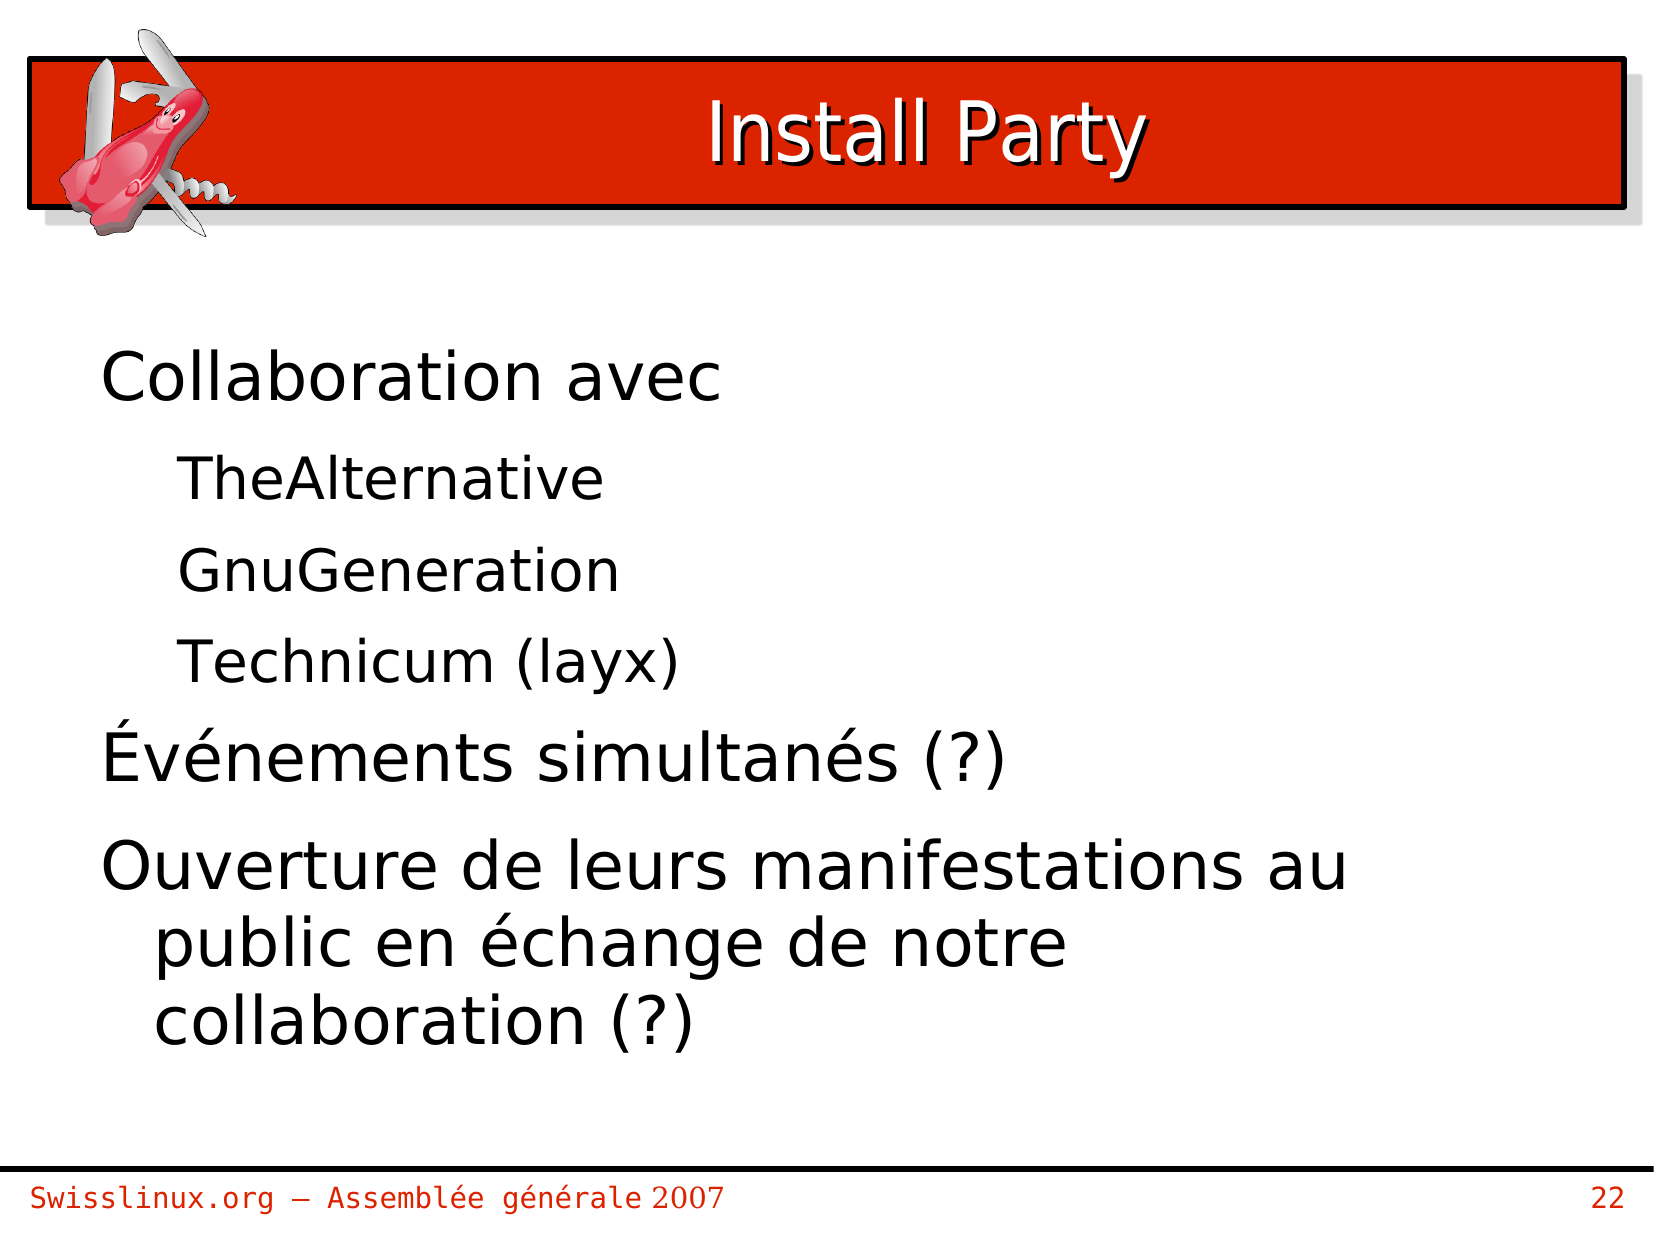

# Install Party
Collaboration avec
TheAlternative
GnuGeneration
Technicum (layx)
Événements simultanés (?)
Ouverture de leurs manifestations au public en échange de notre
collaboration (?)
26 Janvier 2007
22